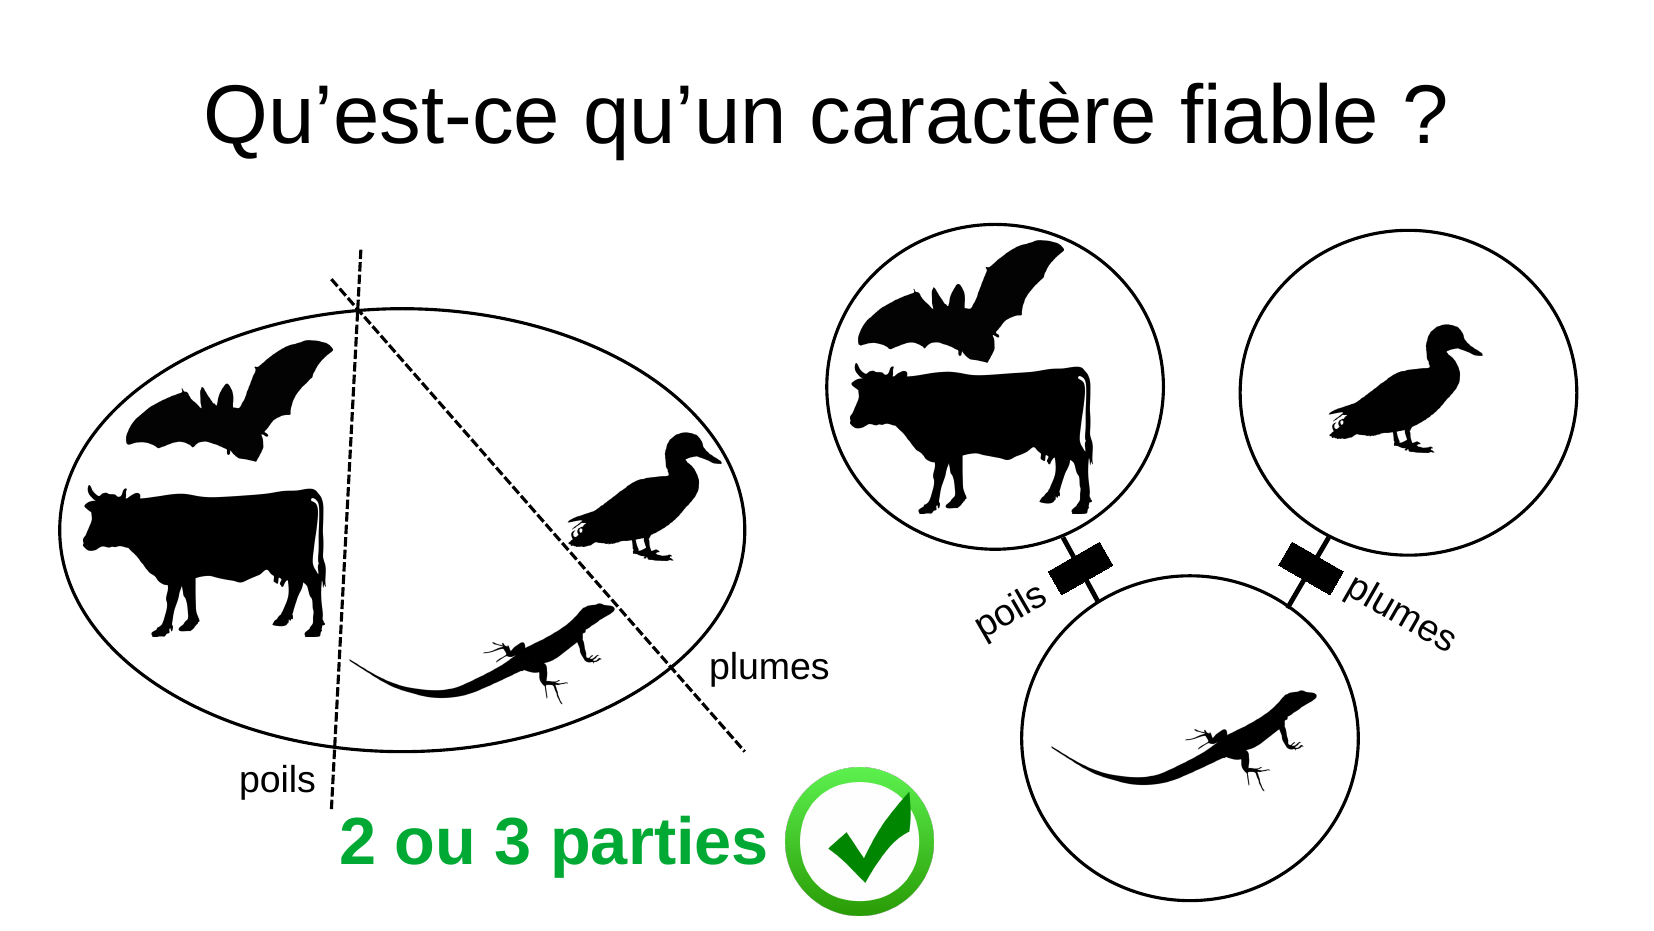

# Qu’est-ce qu’un caractère fiable ?
poils
plumes
plumes
poils
2 ou 3 parties